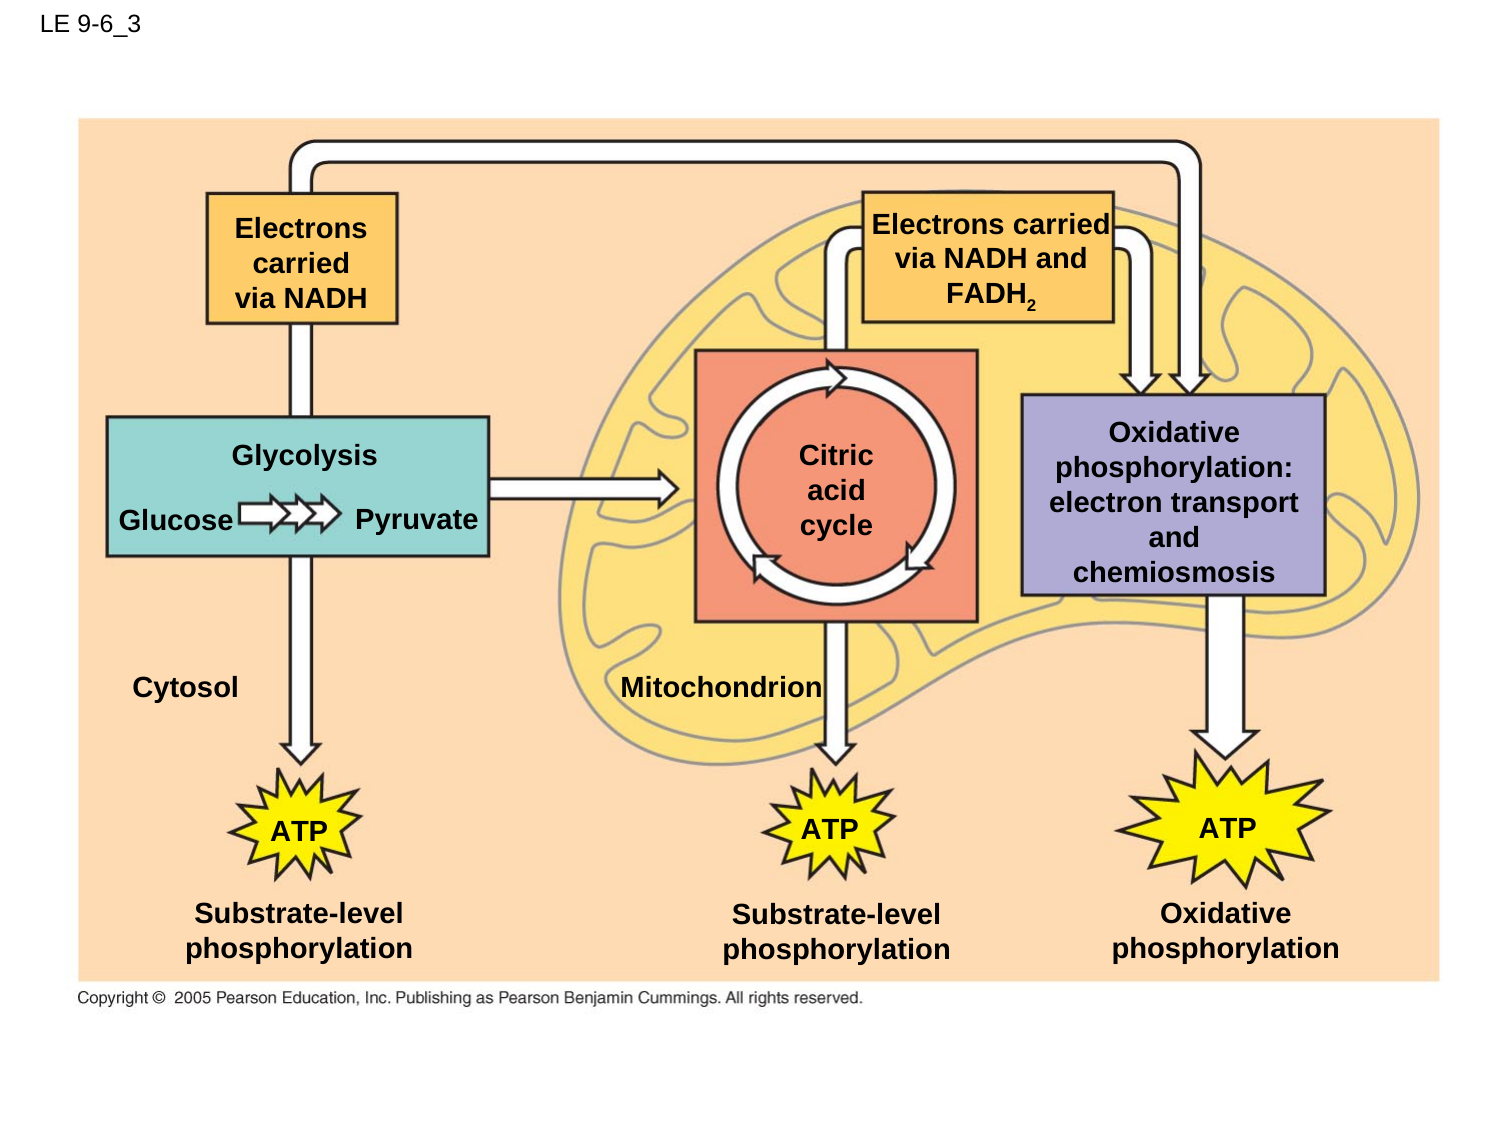

# LE 9-6_3
Electrons carried
via NADH and
FADH2
Electrons
carried
via NADH
Oxidative
phosphorylation:
electron transport
and
chemiosmosis
Glycolysis
Citric
acid
cycle
Pyruvate
Glucose
Cytosol
Mitochondrion
ATP
ATP
ATP
Substrate-level
phosphorylation
Oxidative
phosphorylation
Substrate-level
phosphorylation